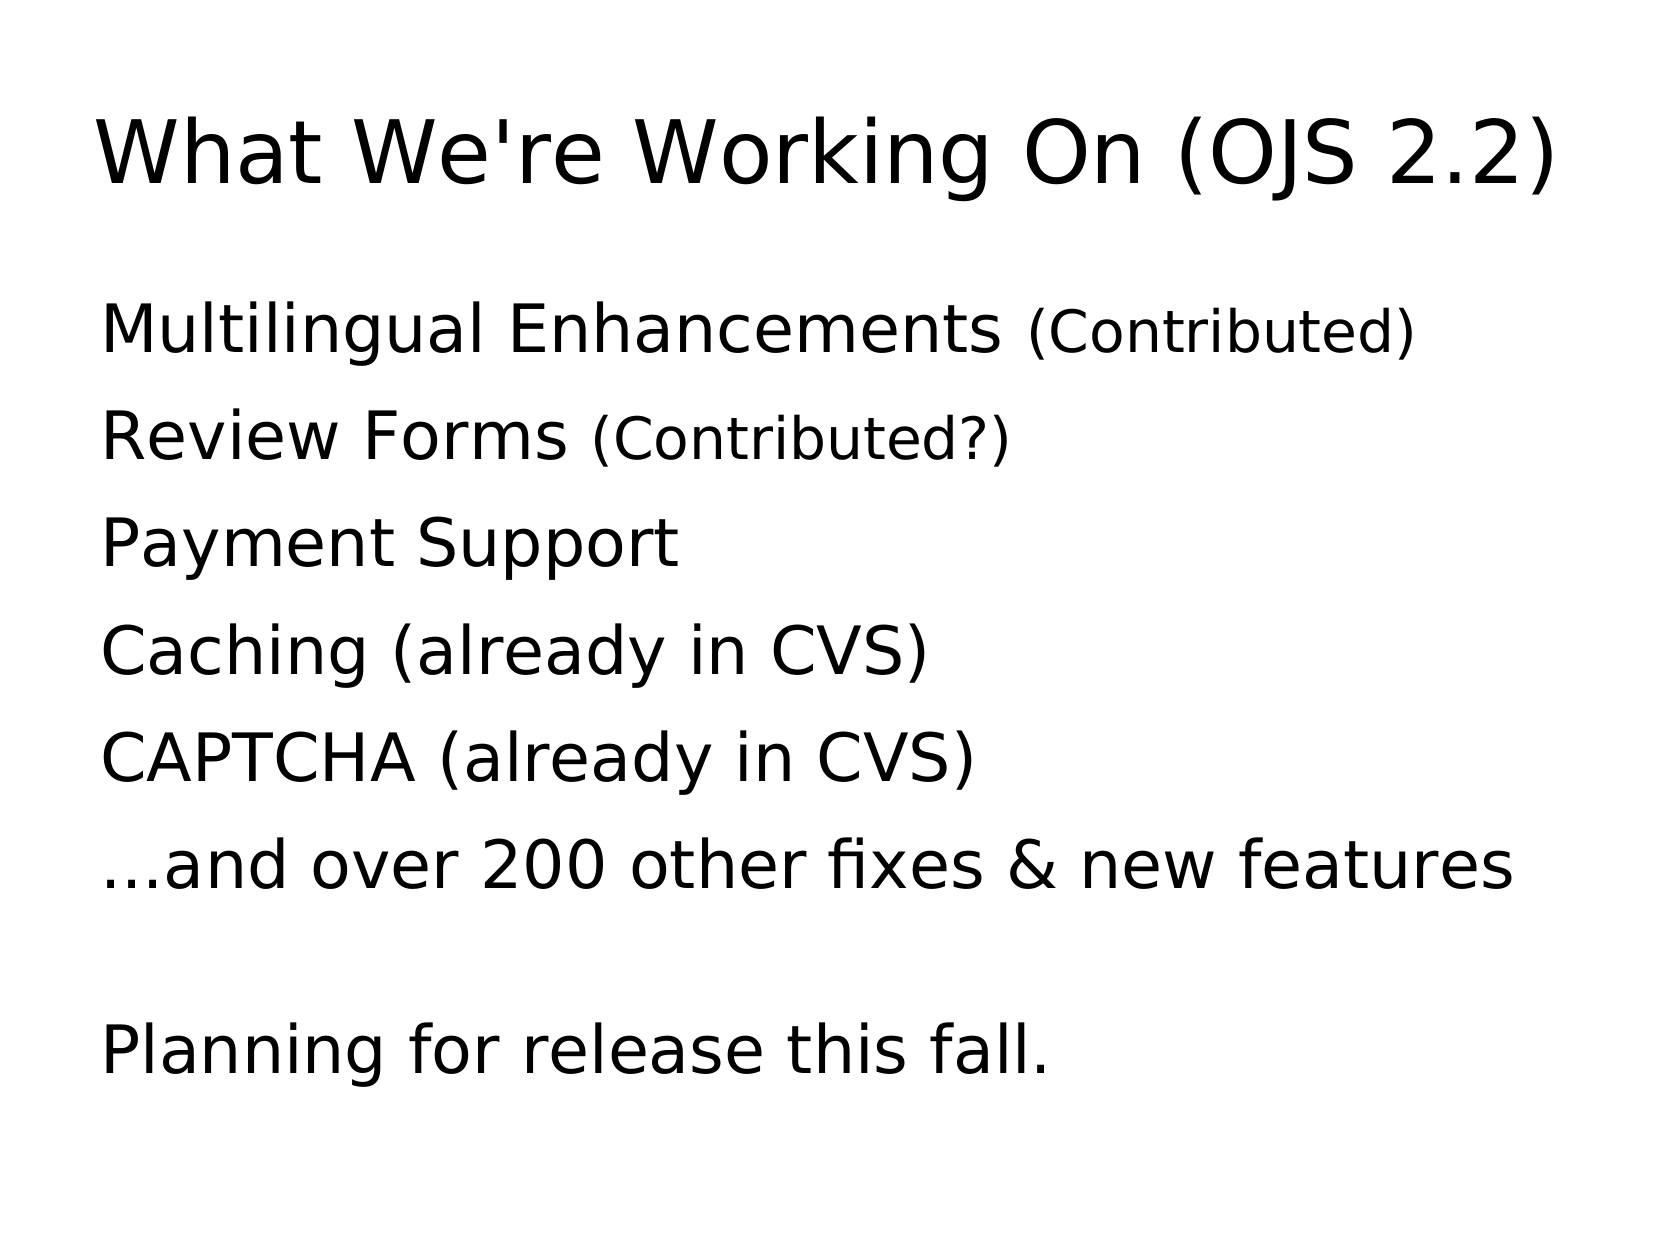

# What We're Working On (OJS 2.2)
Multilingual Enhancements (Contributed)
Review Forms (Contributed?)
Payment Support
Caching (already in CVS)
CAPTCHA (already in CVS)
...and over 200 other fixes & new features
Planning for release this fall.